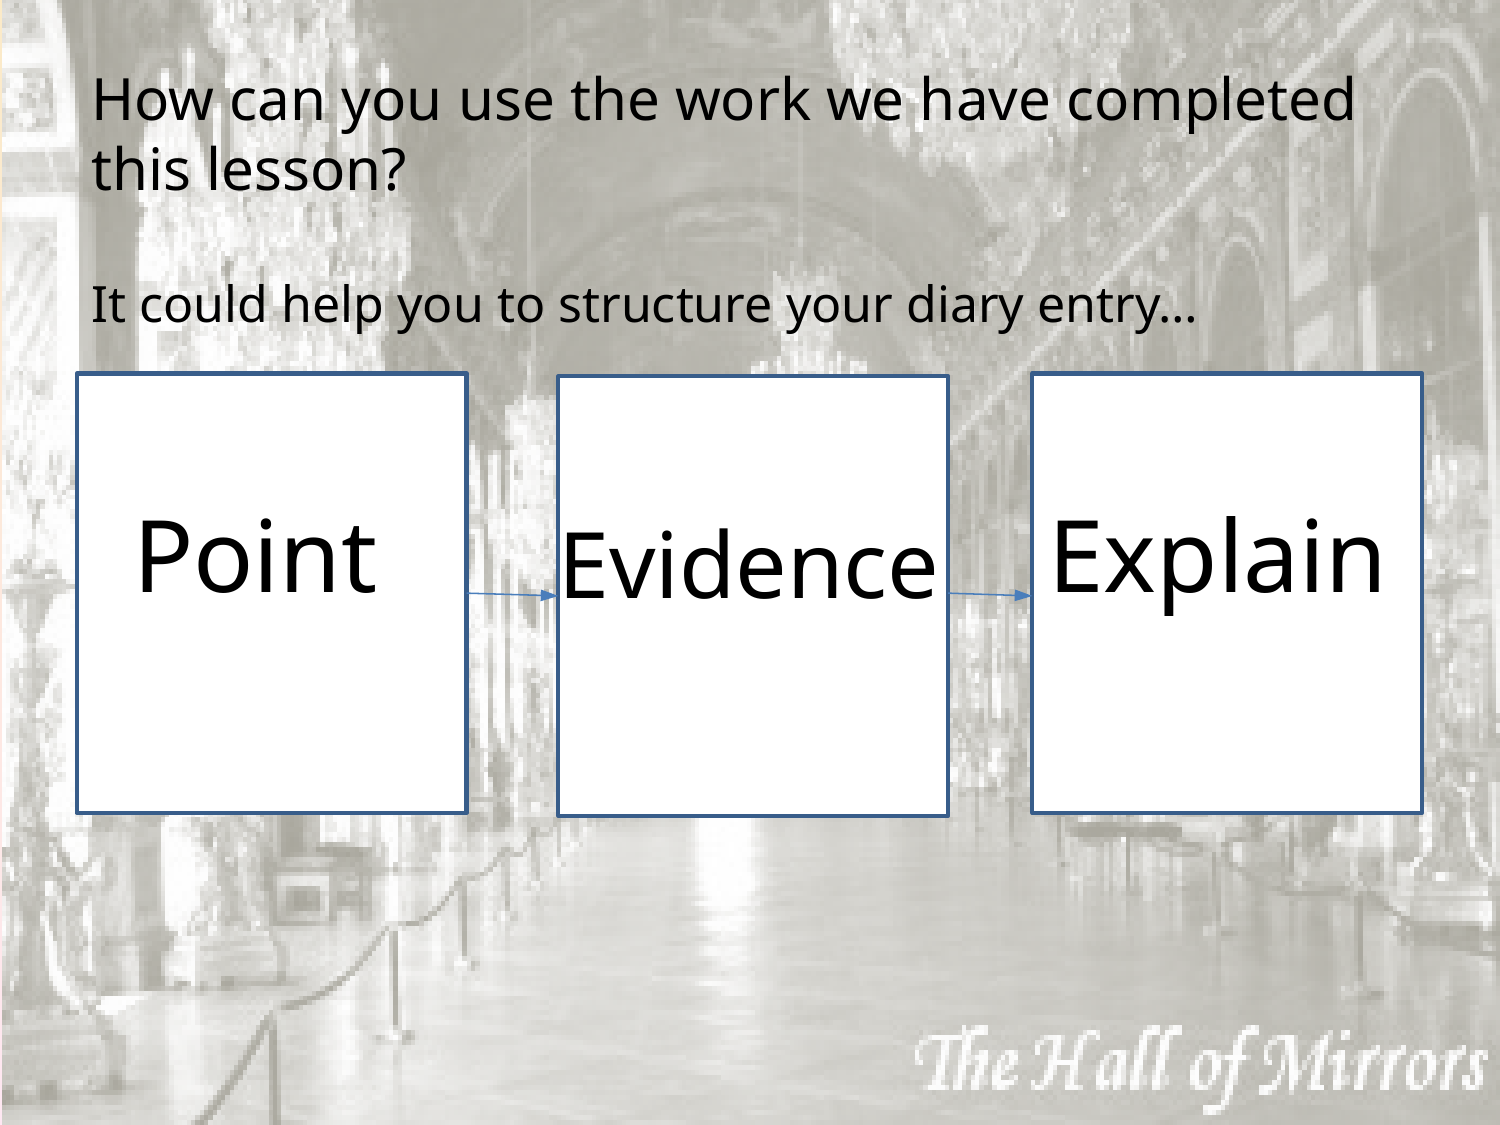

How can you use the work we have completed this lesson?
It could help you to structure your diary entry…
Point
Explain
Evidence